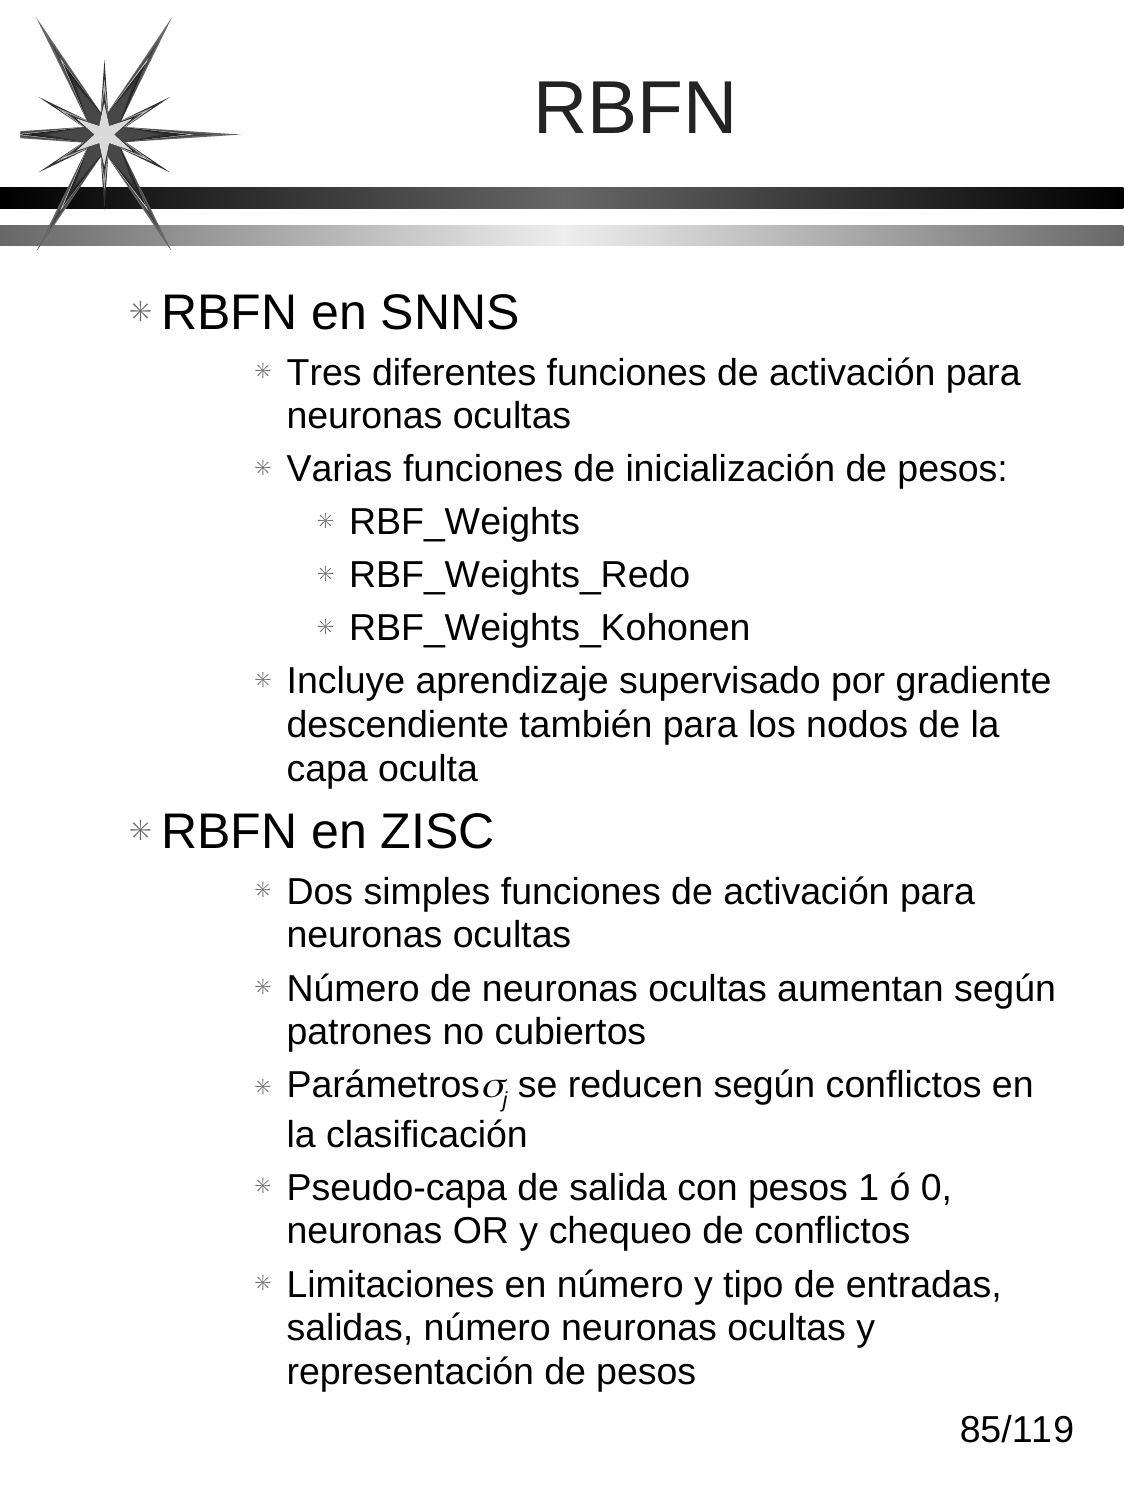

# RBFN
RBFN en SNNS
Tres diferentes funciones de activación para neuronas ocultas
Varias funciones de inicialización de pesos:
RBF_Weights
RBF_Weights_Redo
RBF_Weights_Kohonen
Incluye aprendizaje supervisado por gradiente descendiente también para los nodos de la capa oculta
RBFN en ZISC
Dos simples funciones de activación para neuronas ocultas
Número de neuronas ocultas aumentan según patrones no cubiertos
Parámetrosj se reducen según conflictos en la clasificación
Pseudo-capa de salida con pesos 1 ó 0, neuronas OR y chequeo de conflictos
Limitaciones en número y tipo de entradas, salidas, número neuronas ocultas y representación de pesos